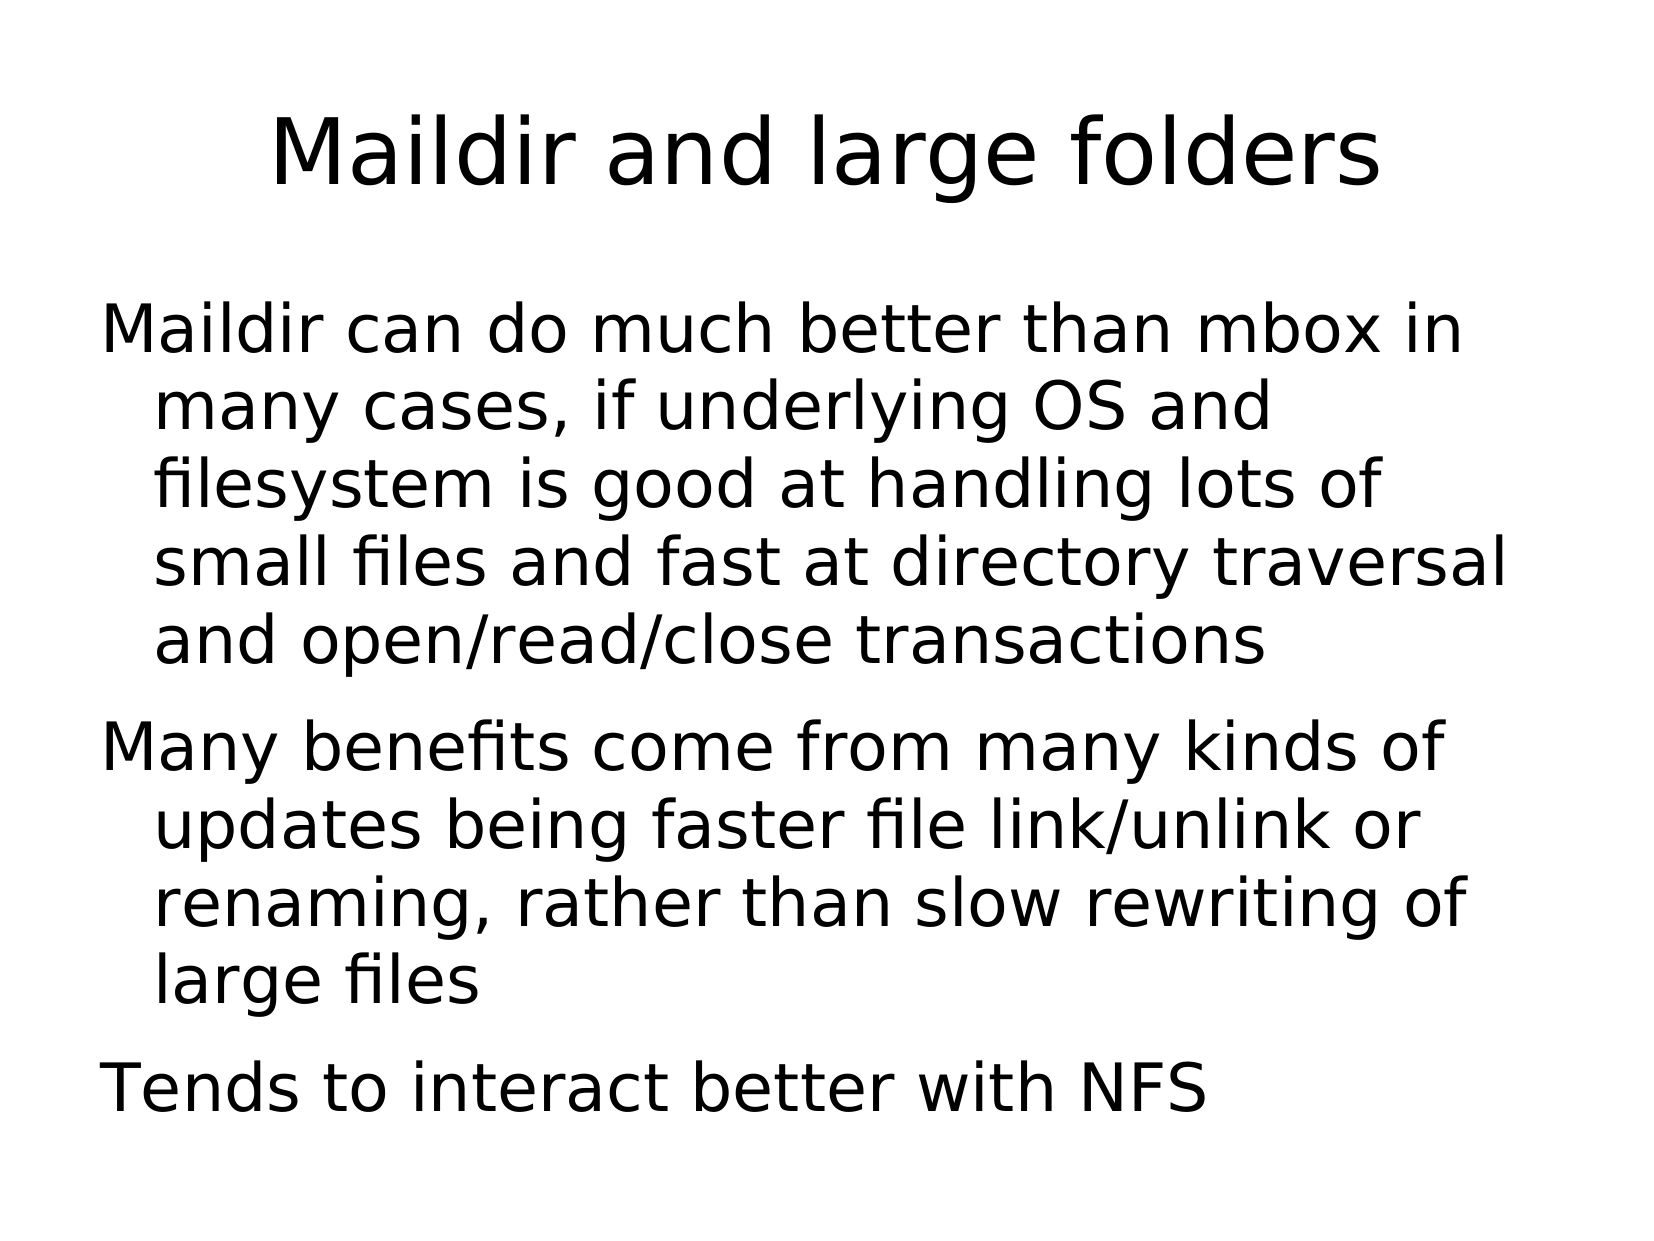

# Maildir and large folders
Maildir can do much better than mbox in many cases, if underlying OS and filesystem is good at handling lots of small files and fast at directory traversal and open/read/close transactions
Many benefits come from many kinds of updates being faster file link/unlink or renaming, rather than slow rewriting of large files
Tends to interact better with NFS